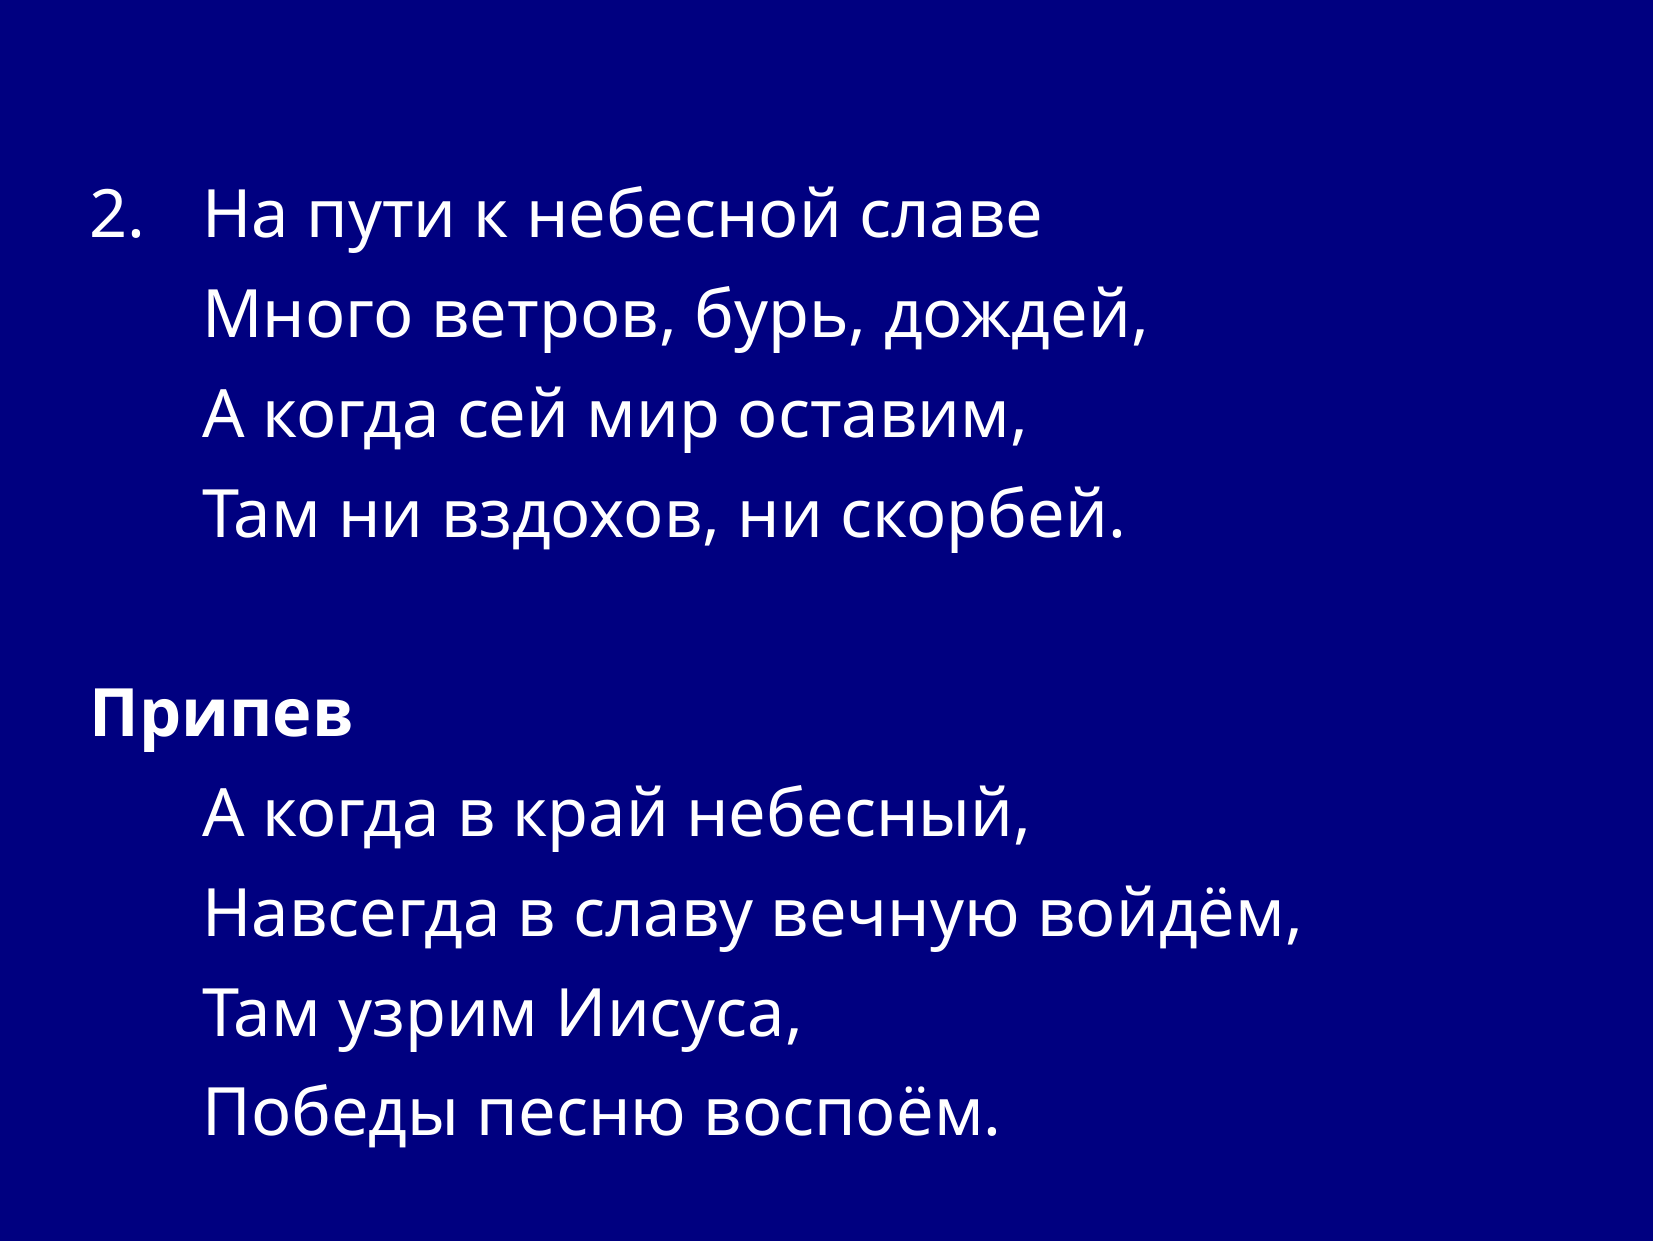

2.	На пути к небесной славе
	Много ветров, бурь, дождей,
	А когда сей мир оставим,
	Там ни вздохов, ни скорбей.
Припев
	А когда в край небесный,
	Навсегда в славу вечную войдём,
	Там узрим Иисуса,
	Победы песню воспоём.